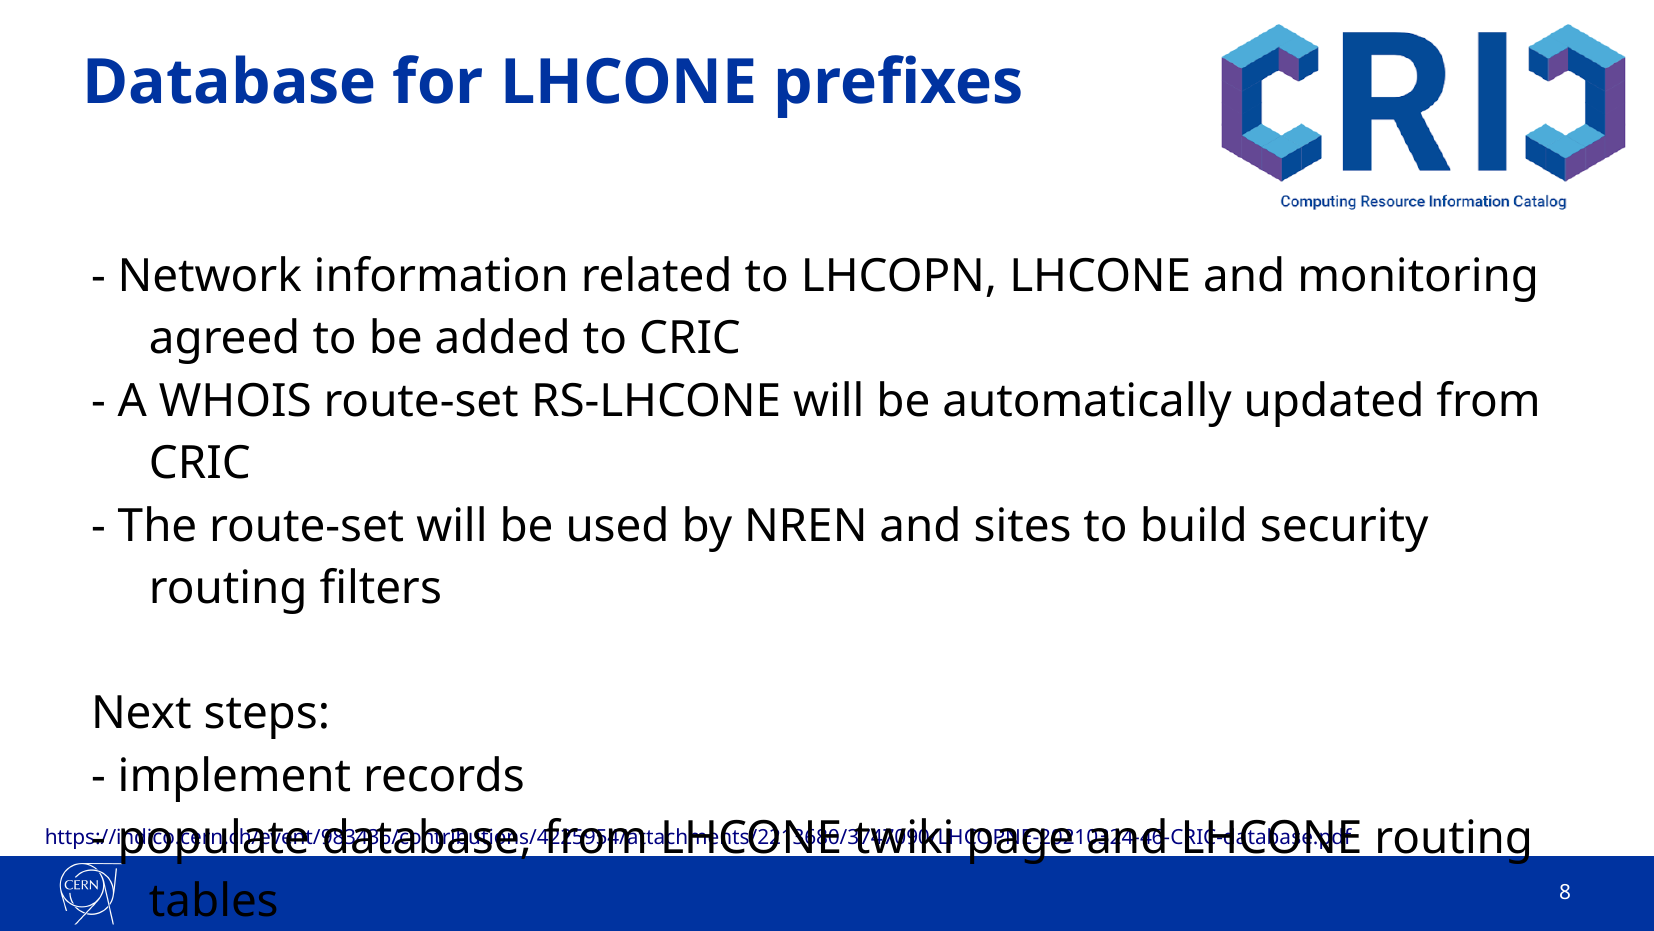

# Database for LHCONE prefixes
- Network information related to LHCOPN, LHCONE and monitoring agreed to be added to CRIC
- A WHOIS route-set RS-LHCONE will be automatically updated from CRIC
- The route-set will be used by NREN and sites to build security routing filters
Next steps:
- implement records
- populate database, from LHCONE twiki page and LHCONE routing tables
- agree with WLCG operations on how to keep records up to date
https://indico.cern.ch/event/983436/contributions/4225954/attachments/2213680/3747090/LHCOPNE-20210324-46-CRIC-database.pdf
8